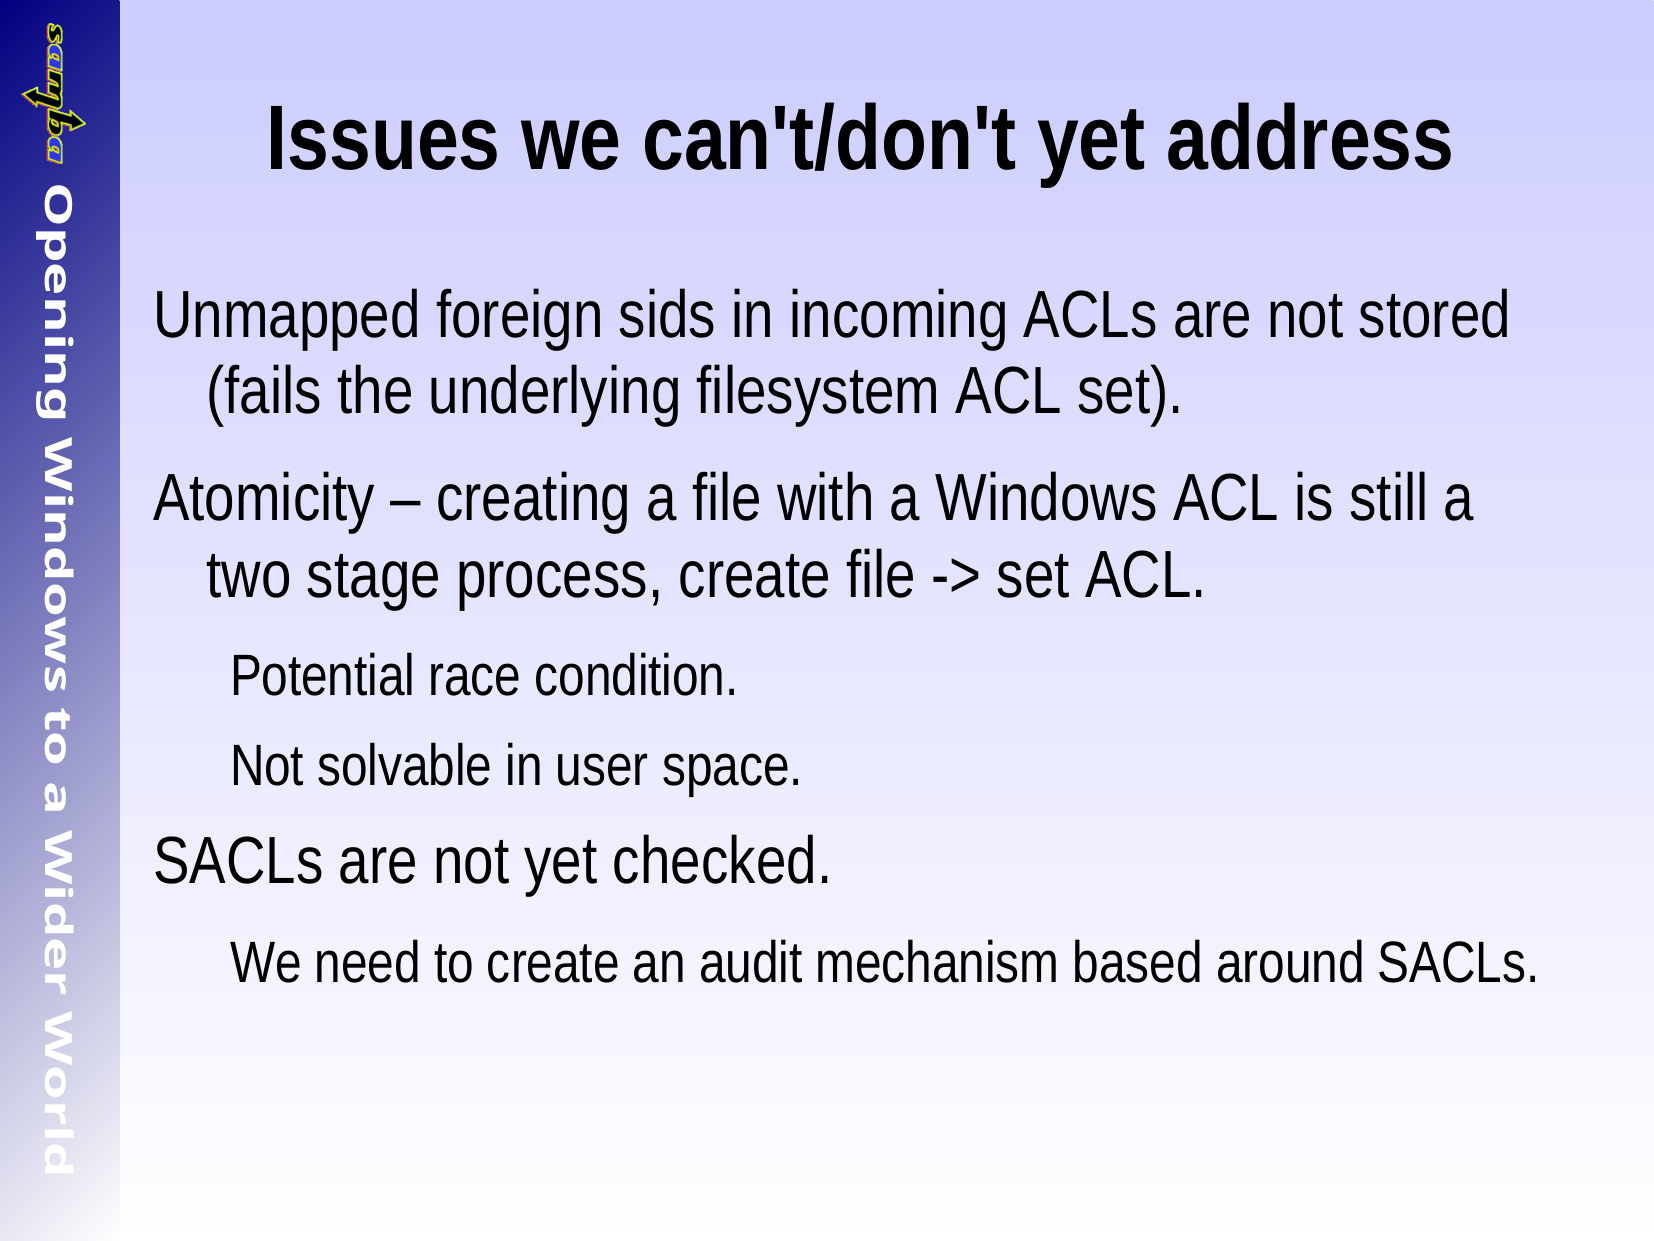

# Issues we can't/don't yet address
Unmapped foreign sids in incoming ACLs are not stored (fails the underlying filesystem ACL set).
Atomicity – creating a file with a Windows ACL is still a two stage process, create file -> set ACL.
Potential race condition.
Not solvable in user space.
SACLs are not yet checked.
We need to create an audit mechanism based around SACLs.